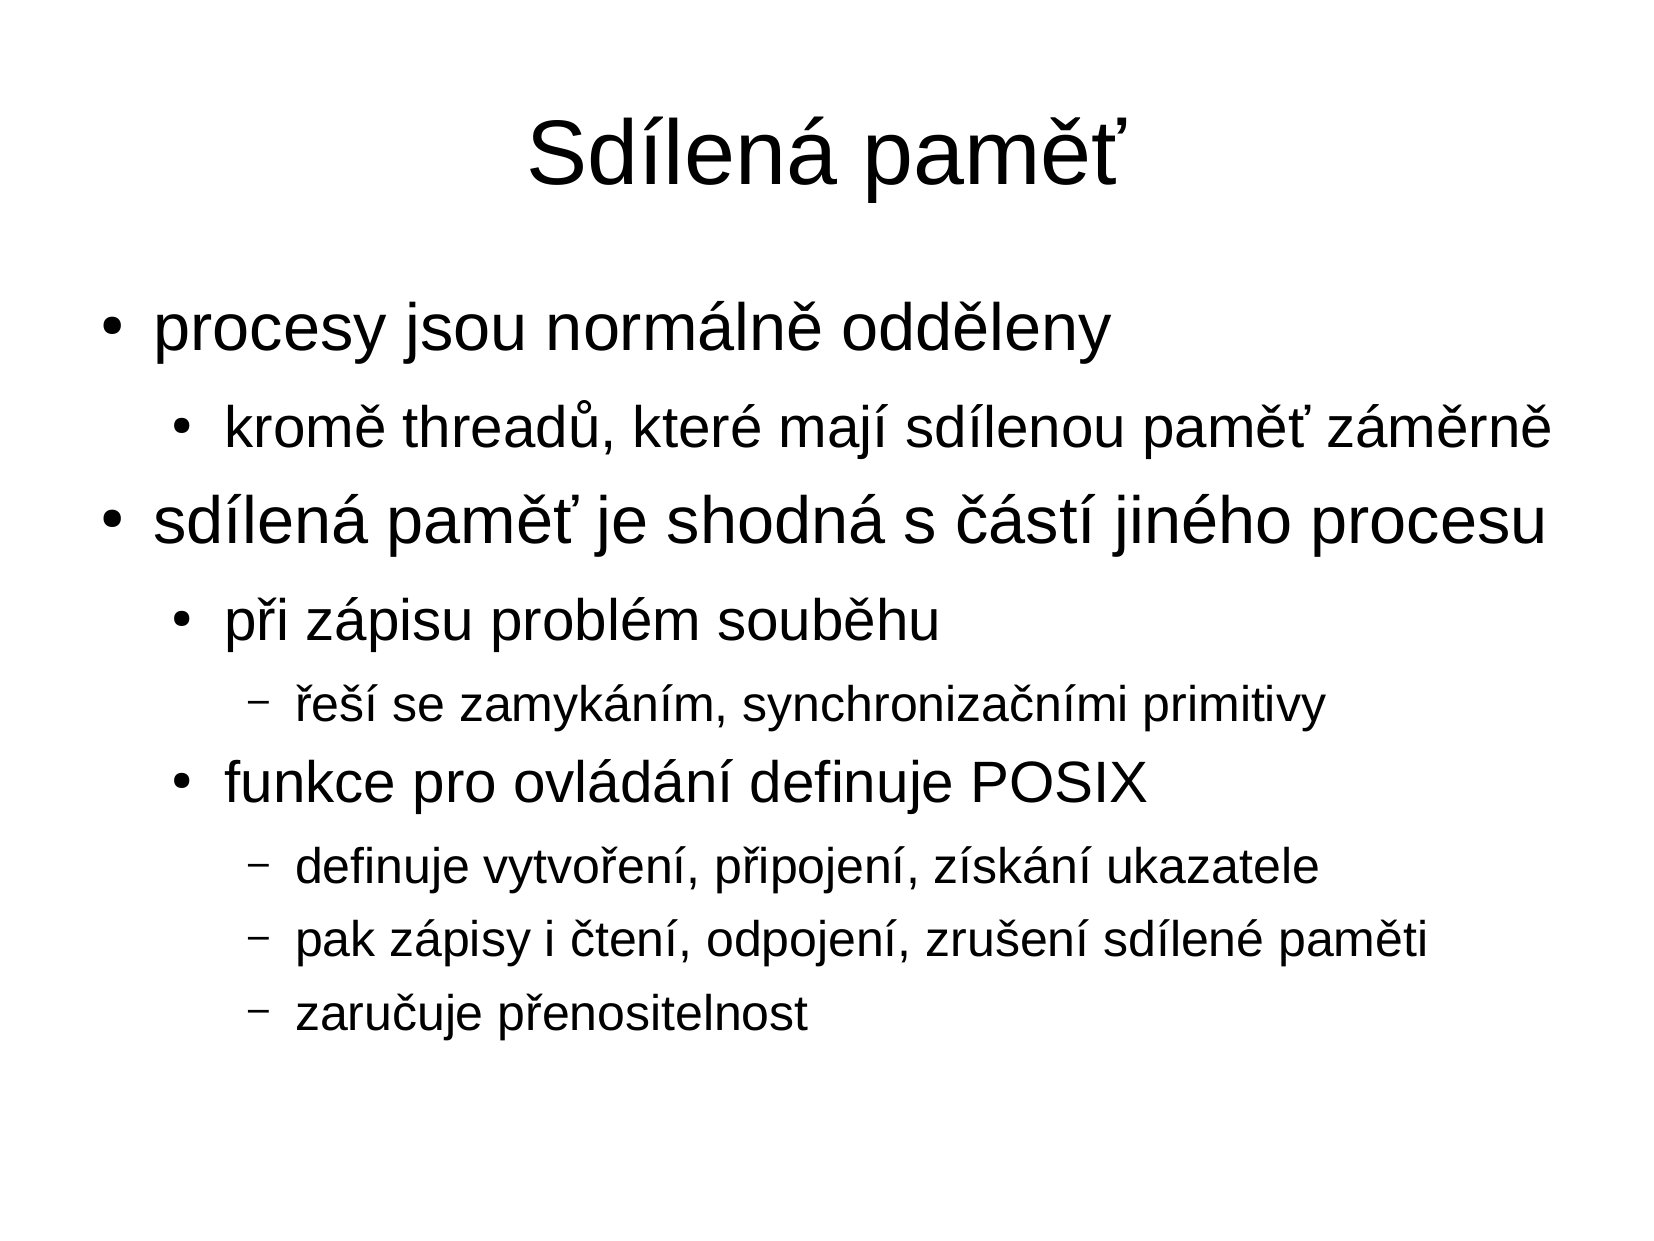

# Sdílená paměť
procesy jsou normálně odděleny
kromě threadů, které mají sdílenou paměť záměrně
sdílená paměť je shodná s částí jiného procesu
při zápisu problém souběhu
řeší se zamykáním, synchronizačními primitivy
funkce pro ovládání definuje POSIX
definuje vytvoření, připojení, získání ukazatele
pak zápisy i čtení, odpojení, zrušení sdílené paměti
zaručuje přenositelnost